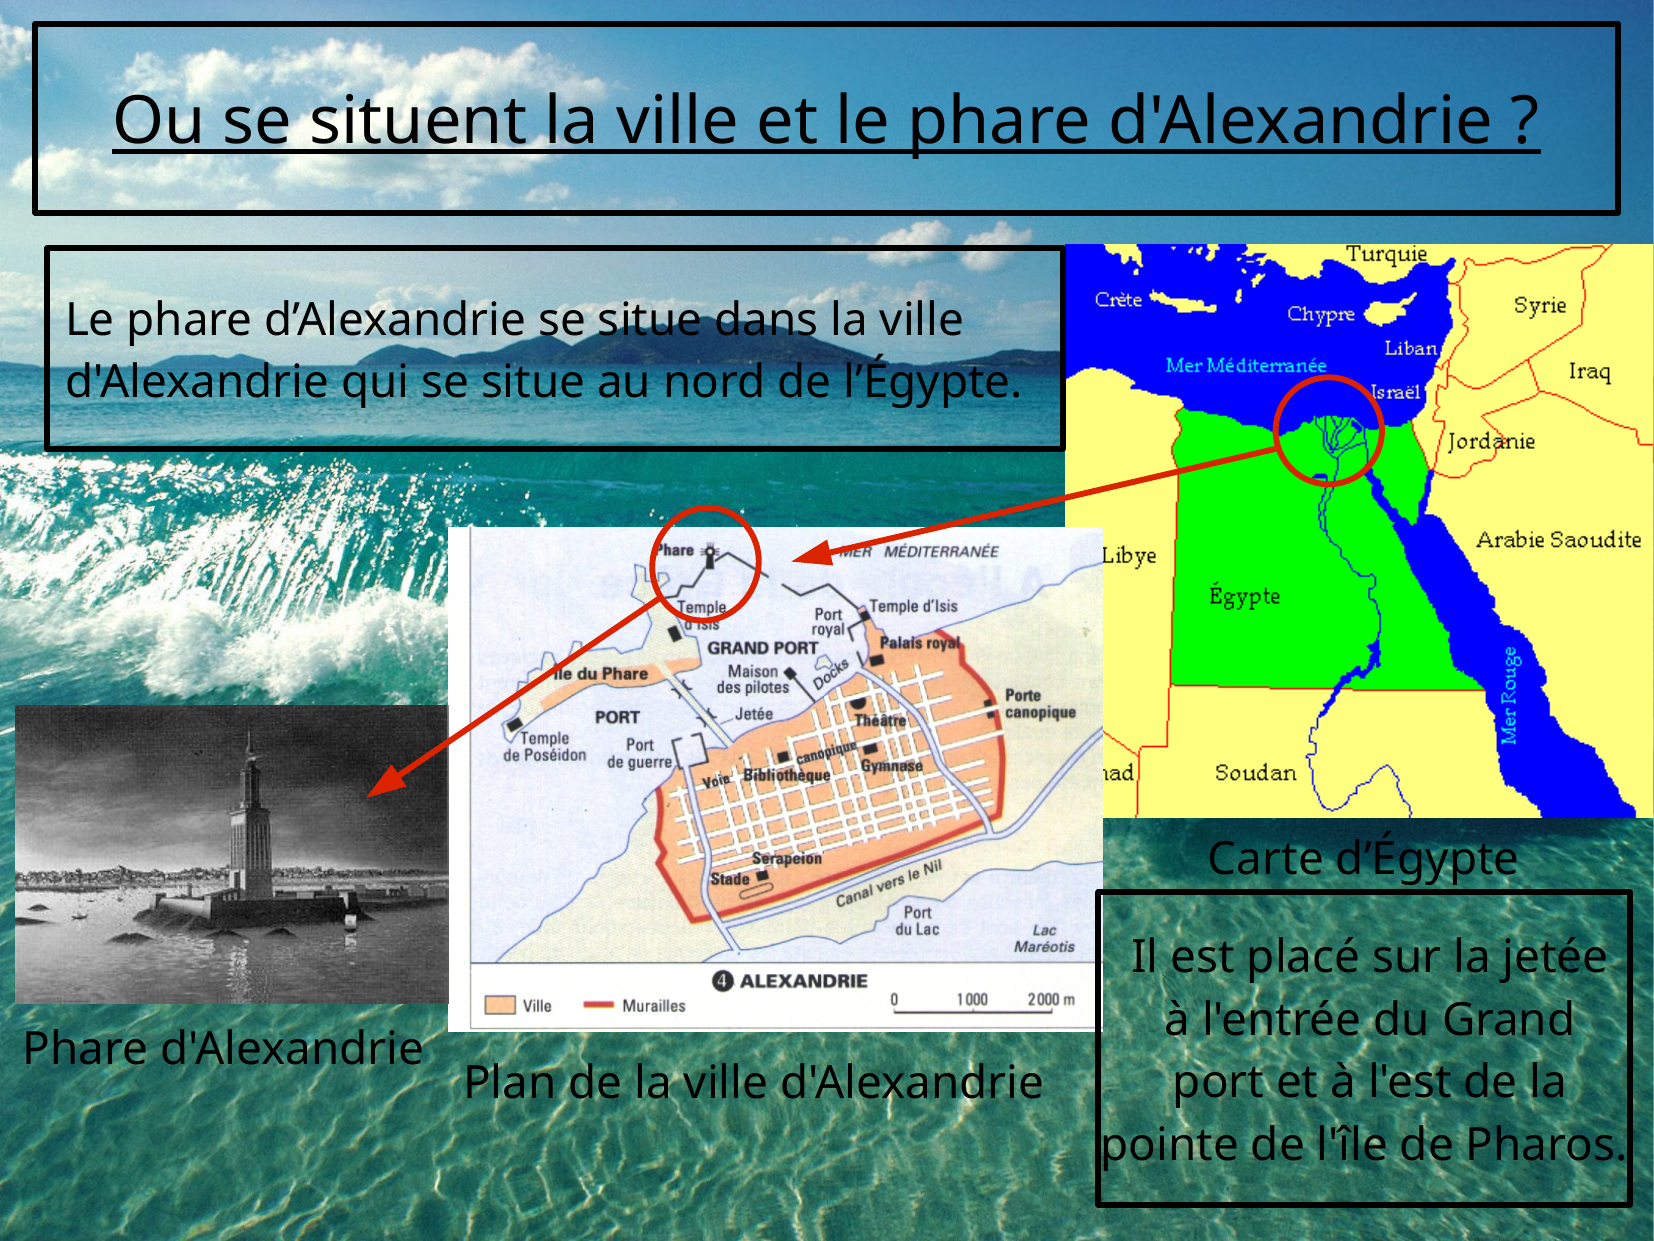

Ou se situent la ville et le phare d'Alexandrie ?
Le phare d’Alexandrie se situe dans la ville
d'Alexandrie qui se situe au nord de l’Égypte.
 Carte d’Égypte
 Il est placé sur la jetée
 à l'entrée du Grand
 port et à l'est de la
 pointe de l'île de Pharos.
Phare d'Alexandrie
Plan de la ville d'Alexandrie